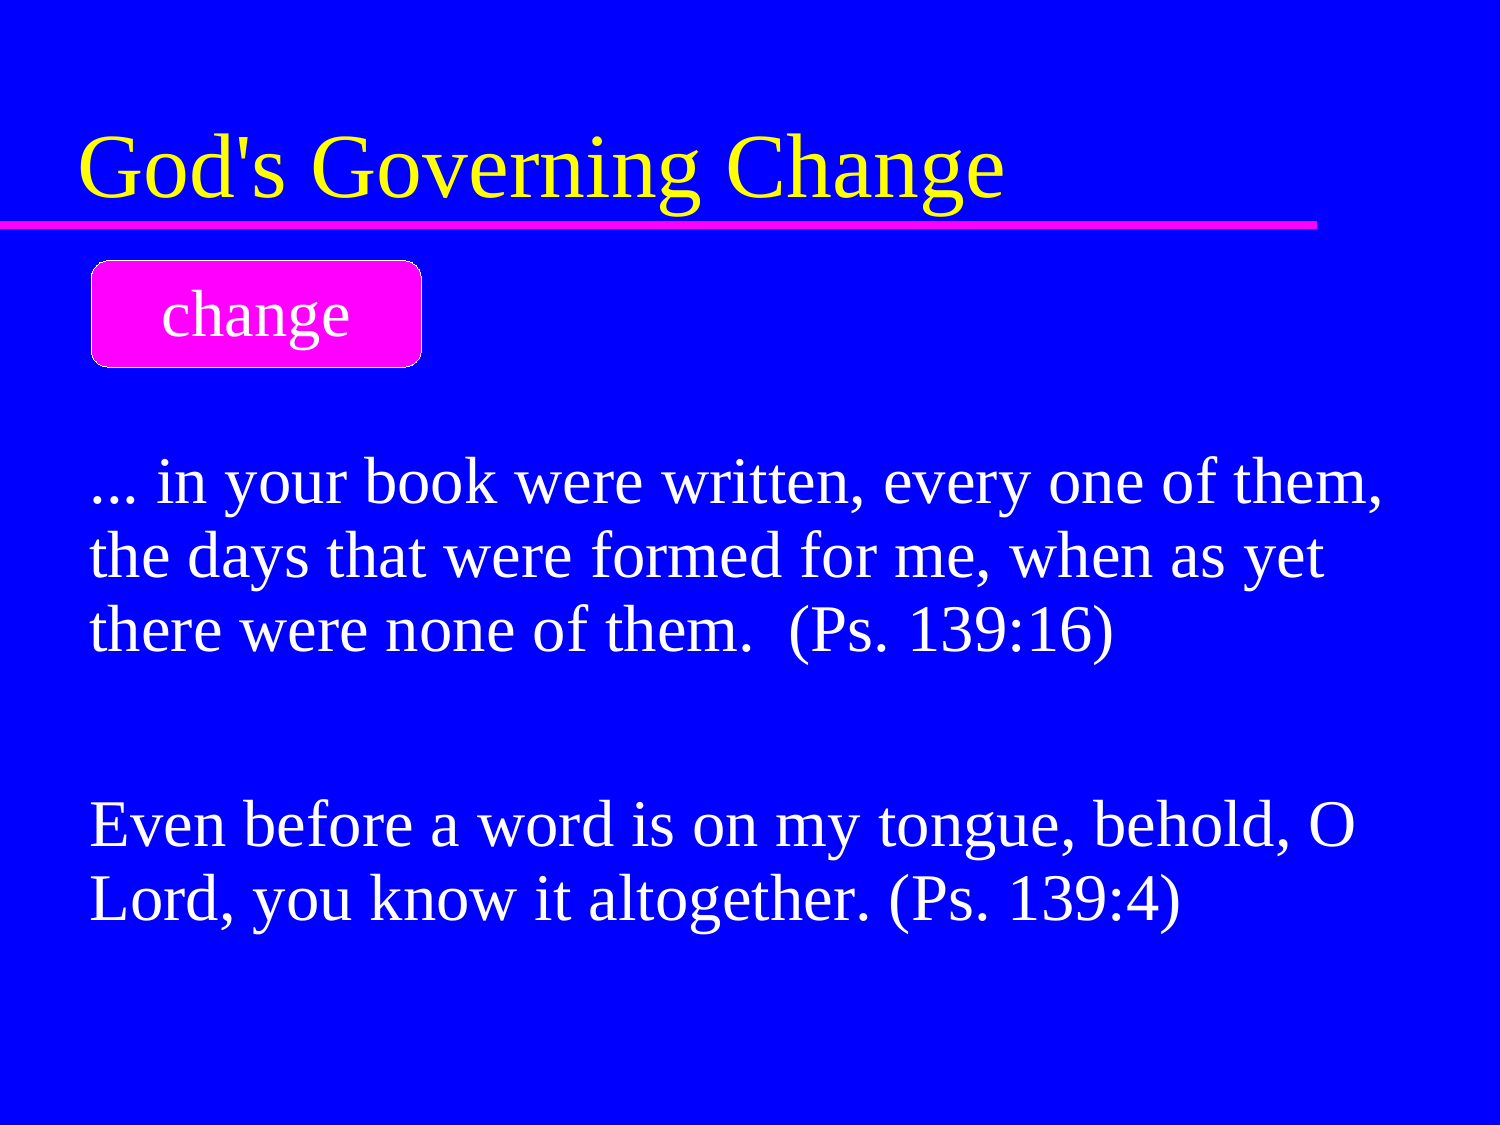

# God's Governing Change
change
... in your book were written, every one of them, the days that were formed for me, when as yet there were none of them. (Ps. 139:16)
Even before a word is on my tongue, behold, O Lord, you know it altogether. (Ps. 139:4)